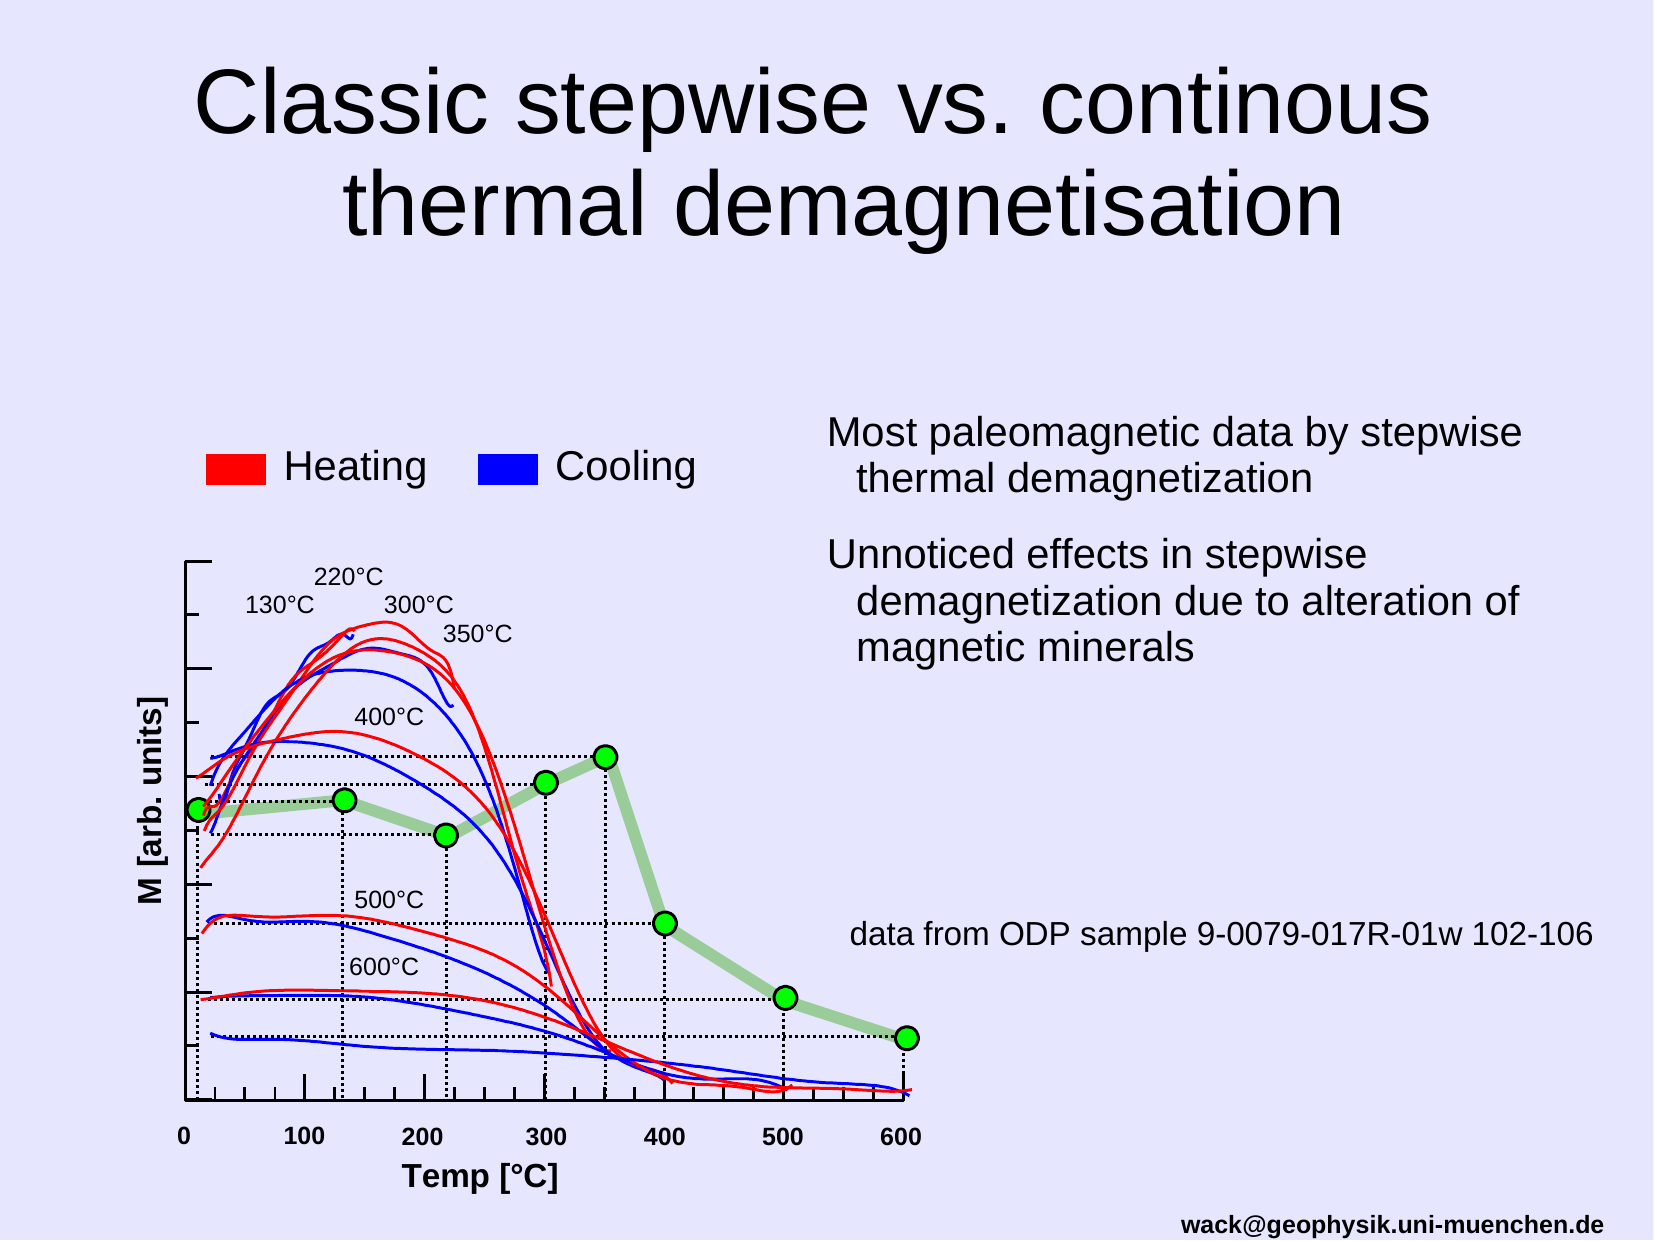

# Classic stepwise vs. continous thermal demagnetisation
Most paleomagnetic data by stepwise thermal demagnetization
Unnoticed effects in stepwise demagnetization due to alteration of magnetic minerals
Heating
Cooling
220°C
300°C
130°C
350°C
400°C
M [arb. units]
500°C
data from ODP sample 9-0079-017R-01w 102-106
600°C
0
100
200
300
400
500
600
Temp [°C]